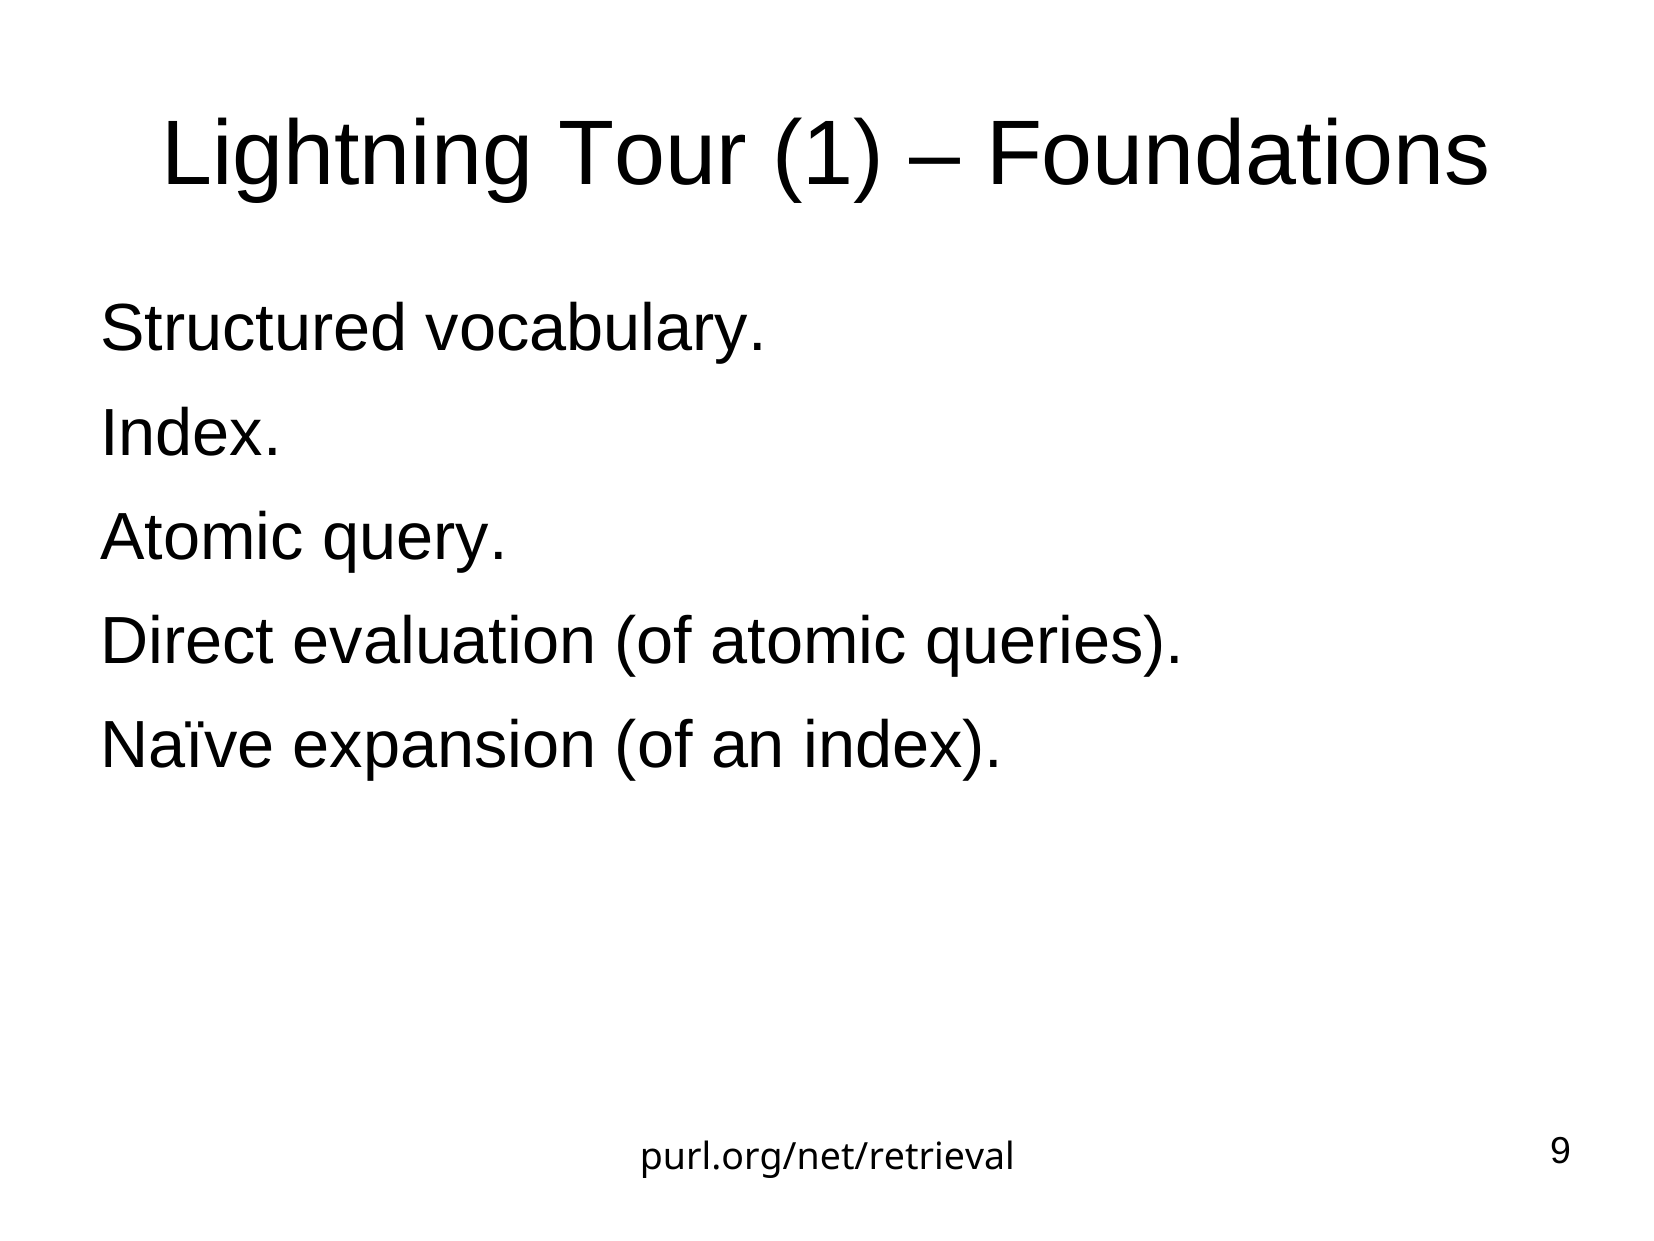

# Lightning Tour (1) – Foundations
Structured vocabulary.
Index.
Atomic query.
Direct evaluation (of atomic queries).
Naïve expansion (of an index).
purl.org/net/retrieval
9